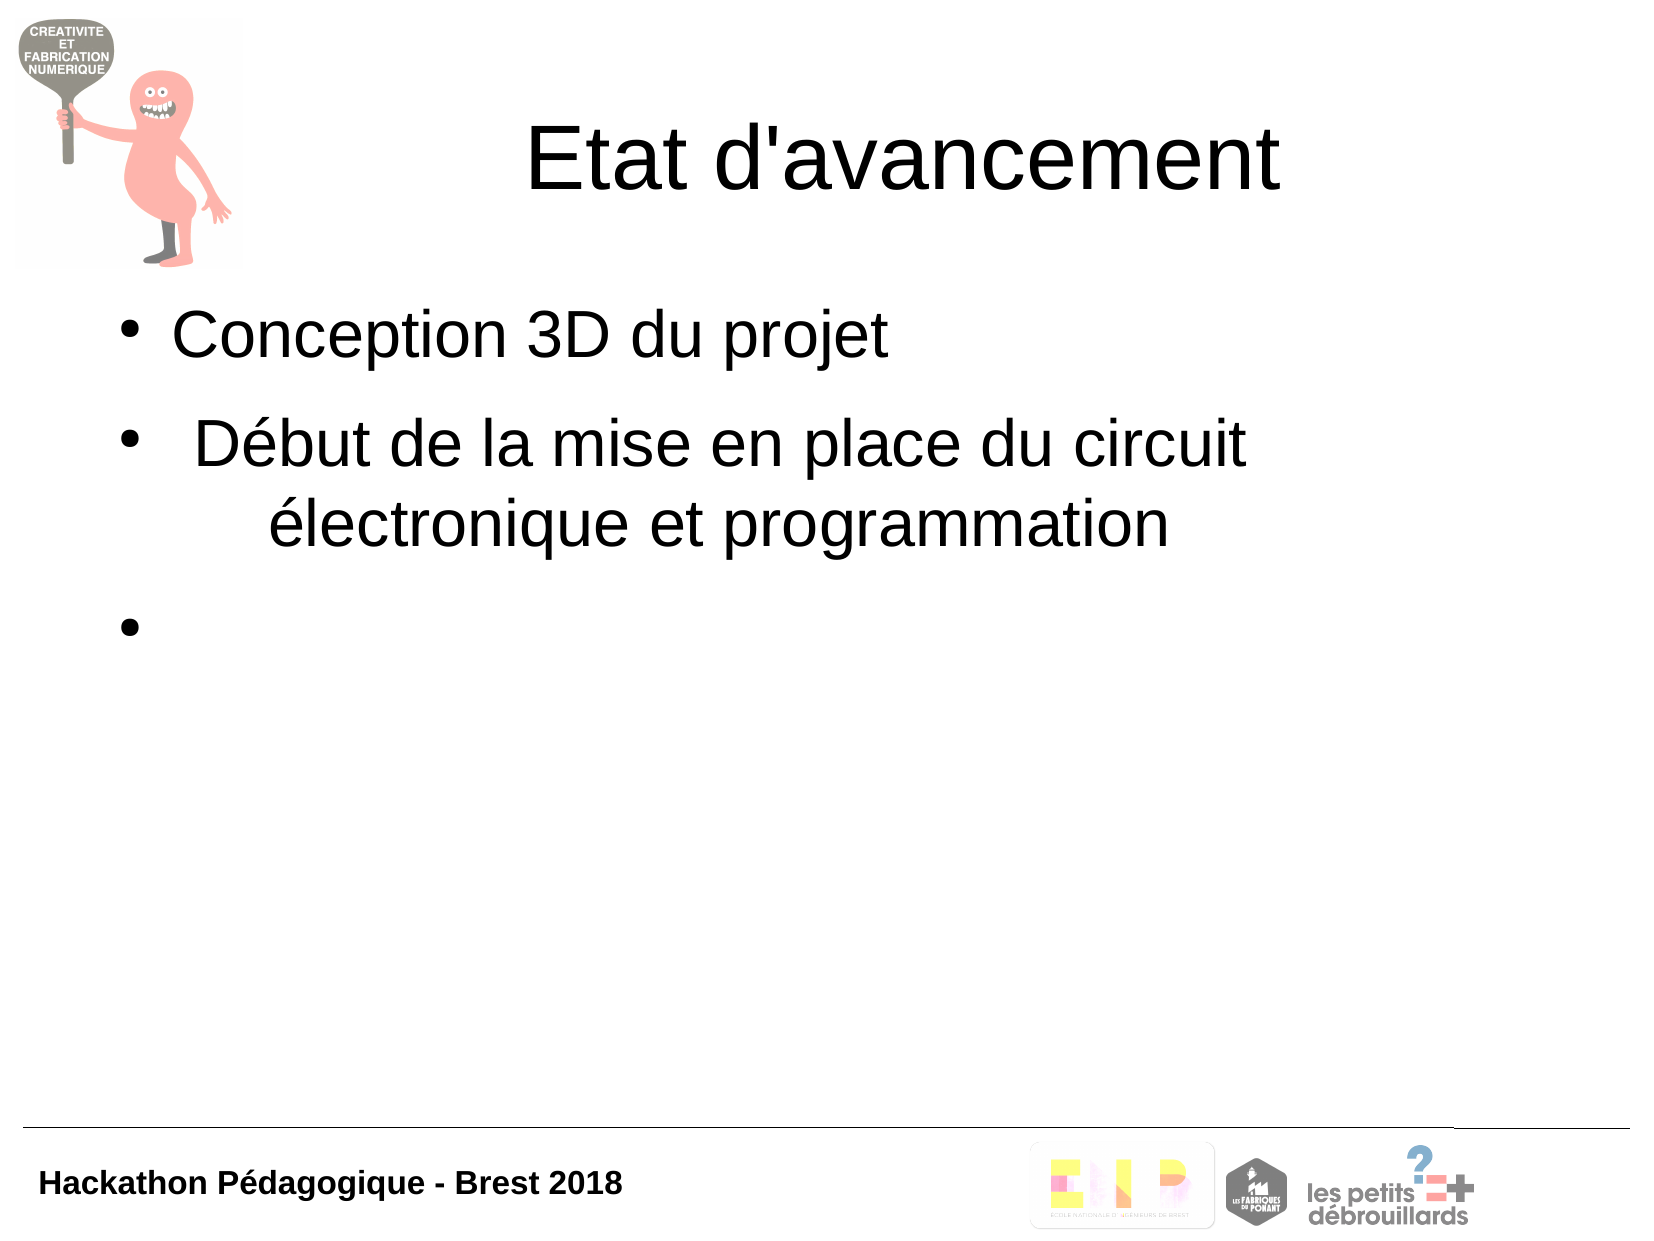

# Etat d'avancement
Conception 3D du projet
Début de la mise en place du circuit électronique et programmation
Hackathon Pédagogique - Brest 2018